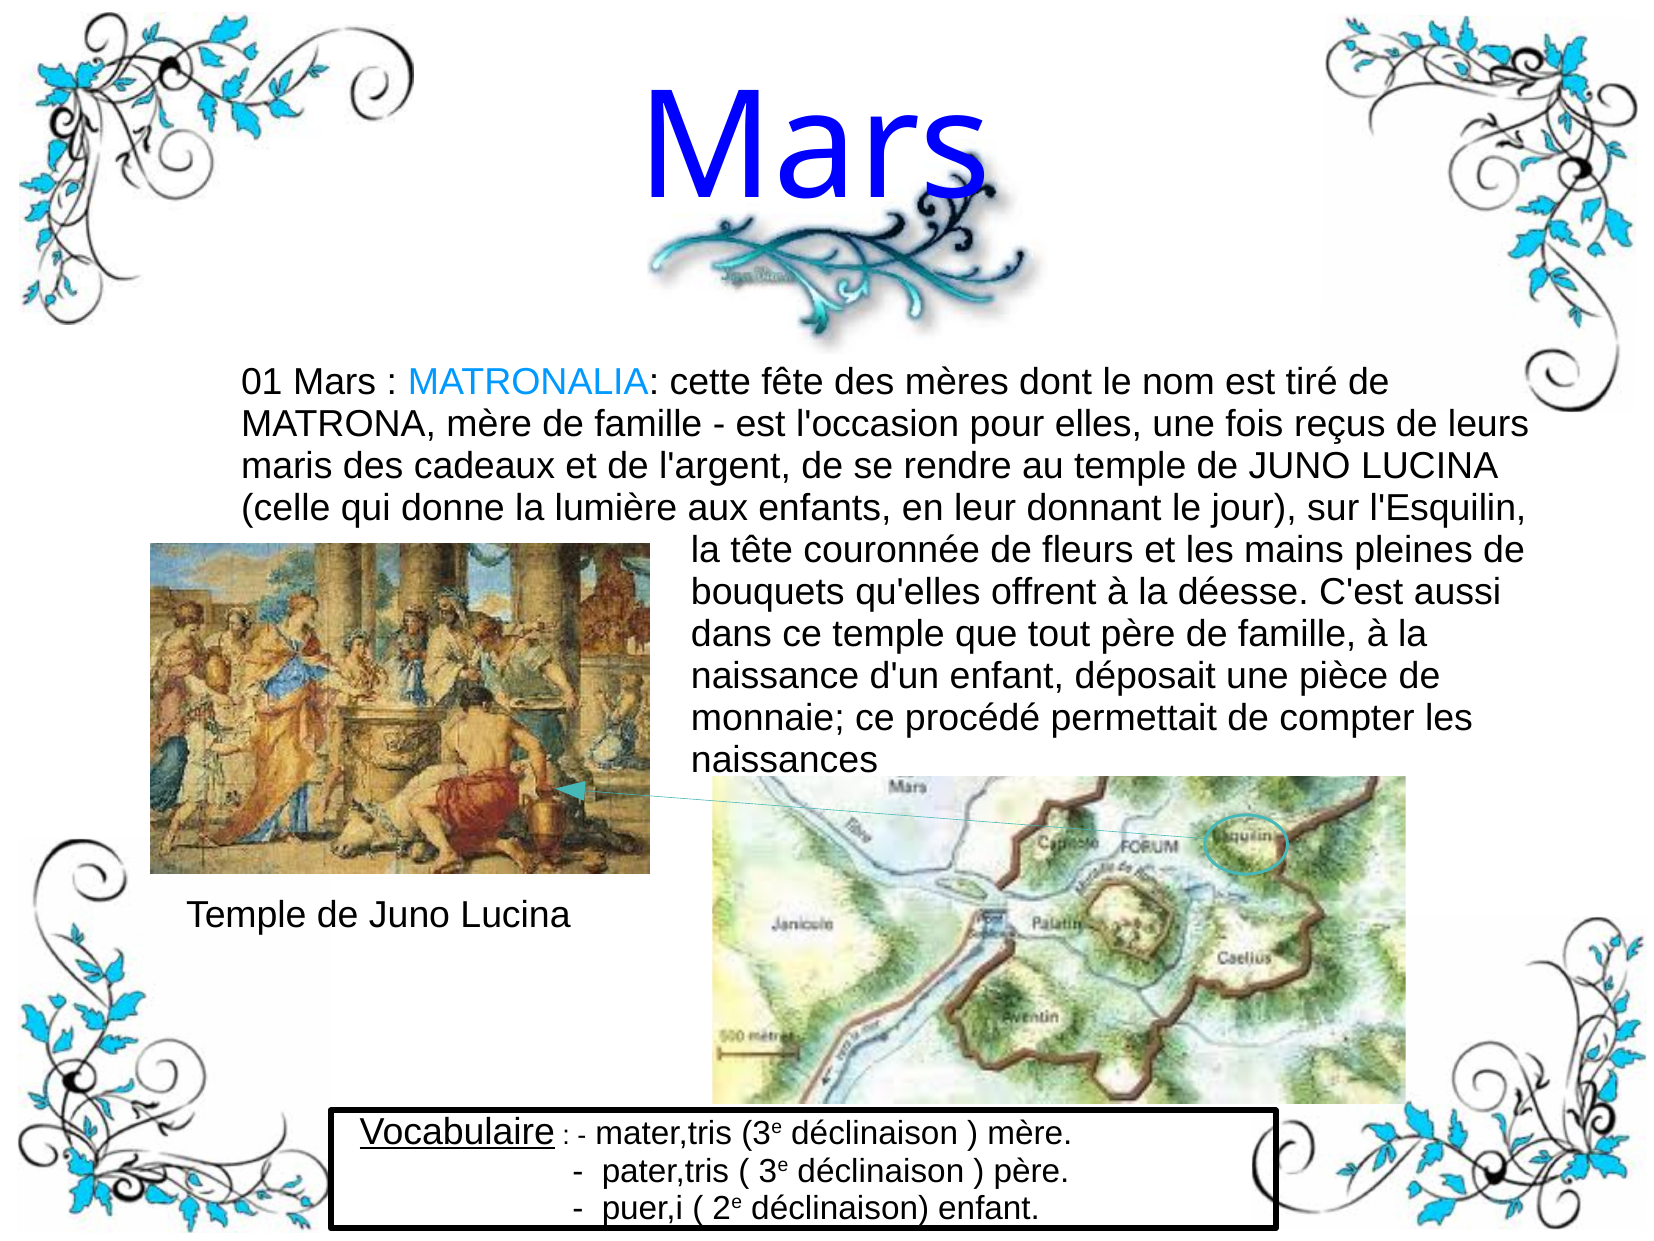

Mars
01 Mars : MATRONALIA: cette fête des mères dont le nom est tiré de MATRONA, mère de famille - est l'occasion pour elles, une fois reçus de leurs maris des cadeaux et de l'argent, de se rendre au temple de JUNO LUCINA (celle qui donne la lumière aux enfants, en leur donnant le jour), sur l'Esquilin, la tête couronnée de fleurs et les mains pleines de bouquets qu'elles offrent à la déesse. C'est aussi dans ce temple que tout père de famille, à la naissance d'un enfant, déposait une pièce de monnaie; ce procédé permettait de compter les naissances!
Temple de Juno Lucina
Vocabulaire : - mater,tris (3e déclinaison ) mère.
 - pater,tris ( 3e déclinaison ) père.
 - puer,i ( 2e déclinaison) enfant.